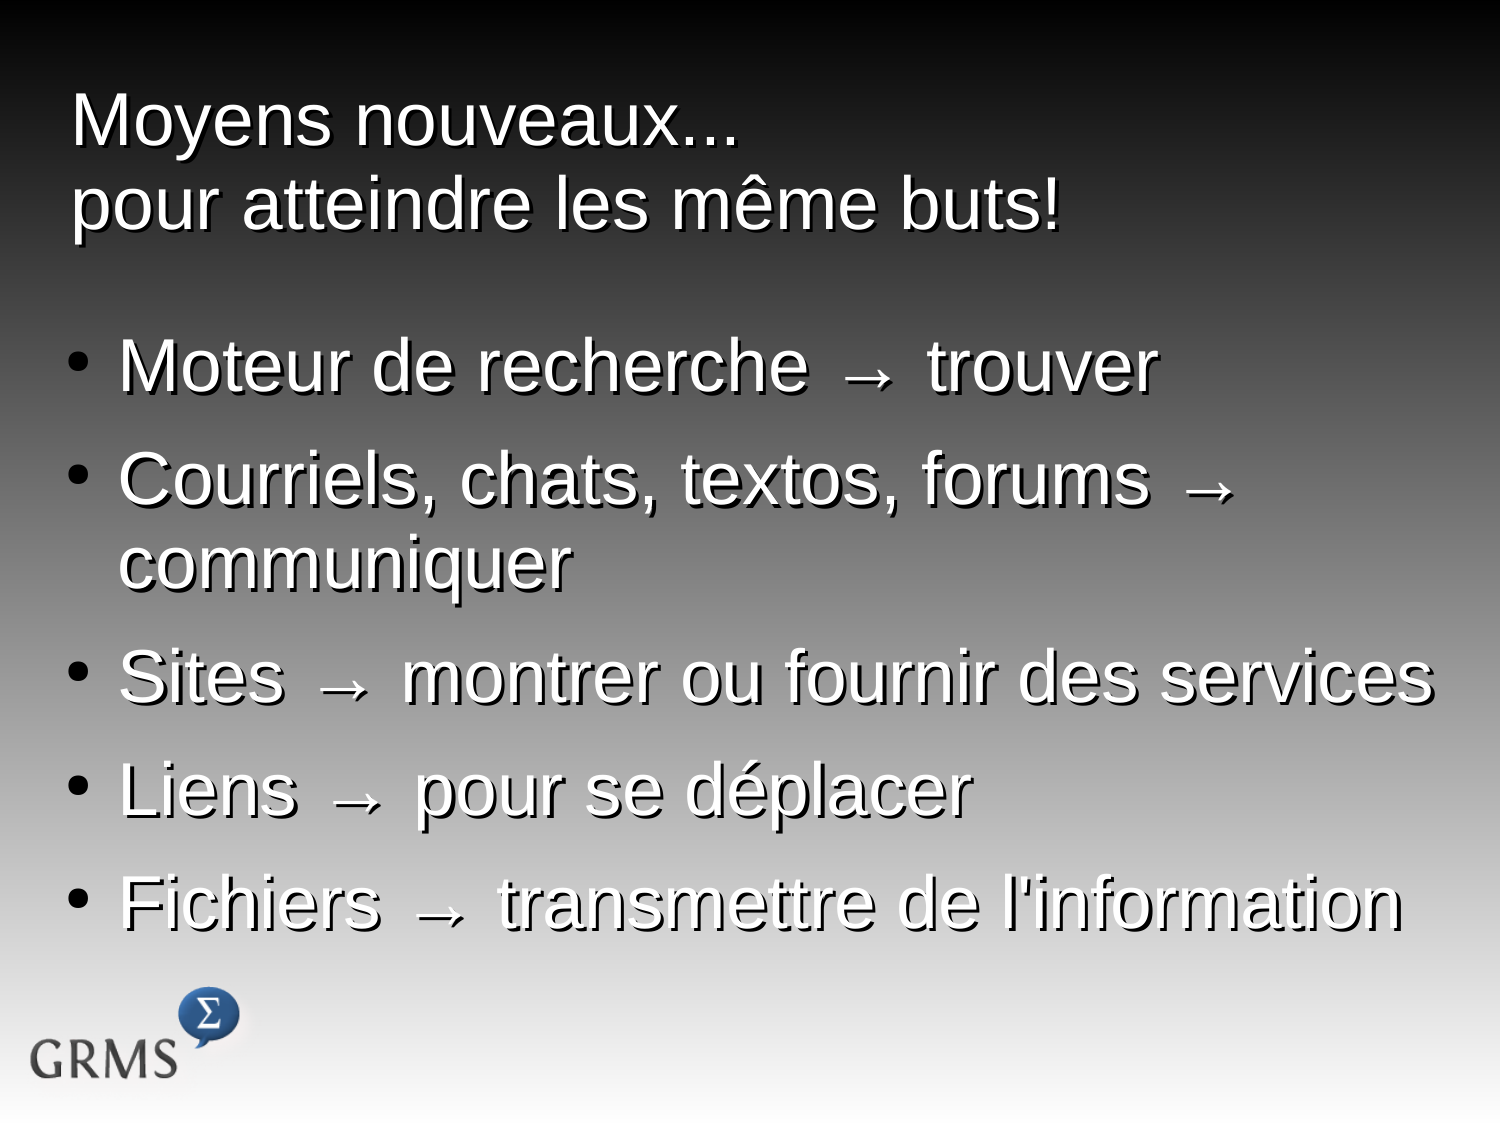

# Moyens nouveaux... pour atteindre les même buts!
Moteur de recherche → trouver
Courriels, chats, textos, forums → communiquer
Sites → montrer ou fournir des services
Liens → pour se déplacer
Fichiers → transmettre de l'information